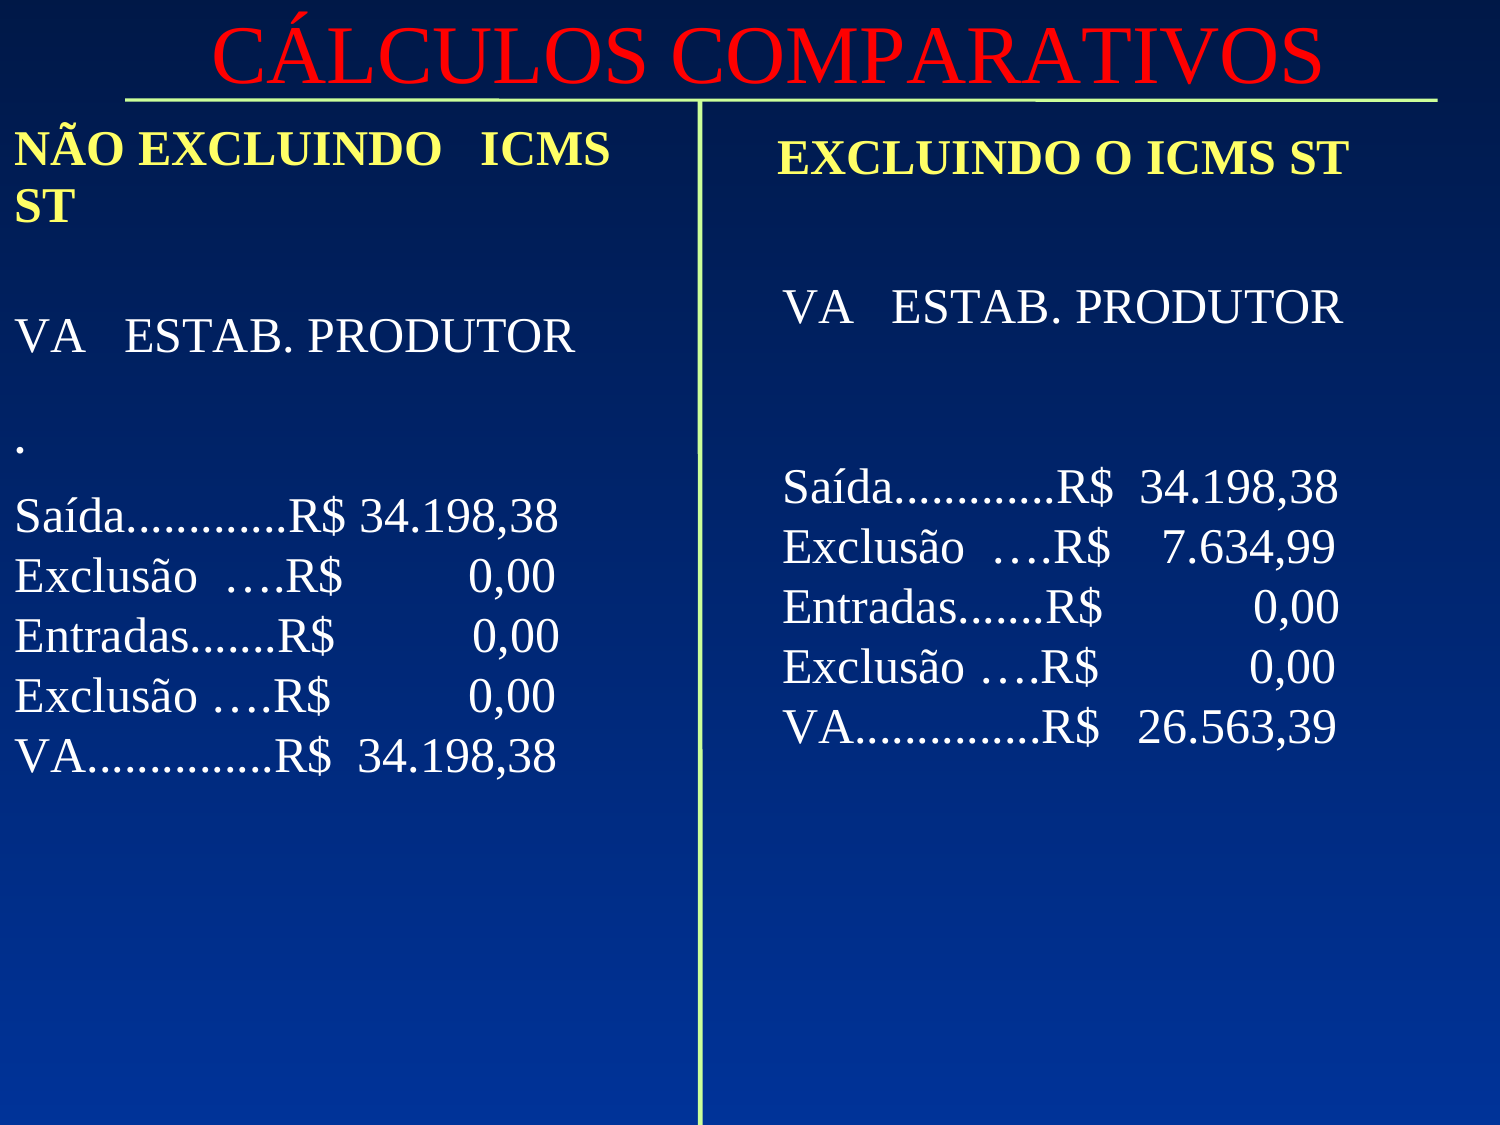

CÁLCULOS COMPARATIVOS
NÃO EXCLUINDO ICMS ST
.
 EXCLUINDO O ICMS ST
VA ESTAB. PRODUTOR
Saída.............R$ 34.198,38
Exclusão ….R$ 7.634,99
Entradas.......R$ 0,00
Exclusão ….R$ 0,00
VA...............R$ 26.563,39
VA ESTAB. PRODUTOR
Saída.............R$ 34.198,38
Exclusão ….R$ 0,00
Entradas.......R$ 0,00
Exclusão ….R$ 0,00
VA...............R$ 34.198,38